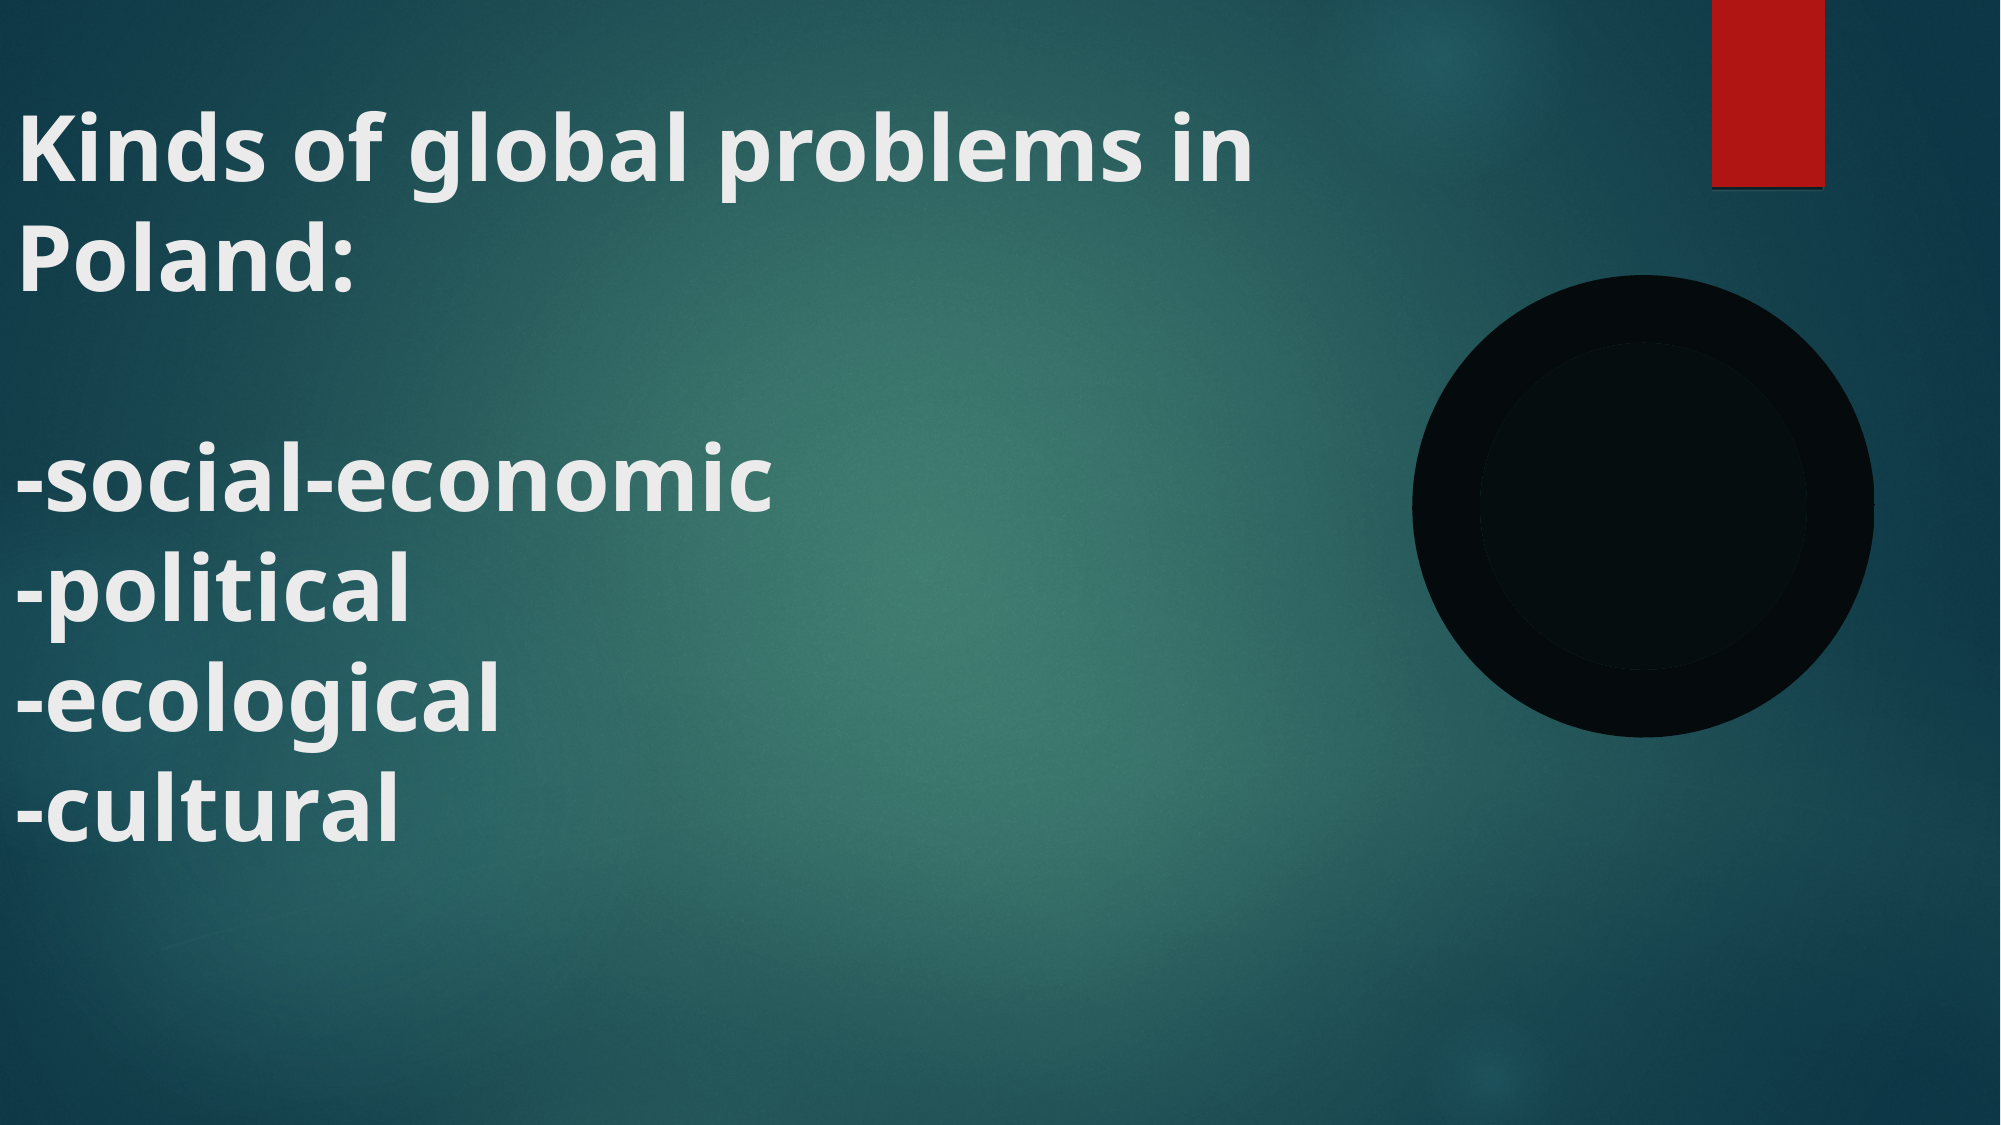

# Kinds of global problems in Poland: -social-economic -political -ecological -cultural